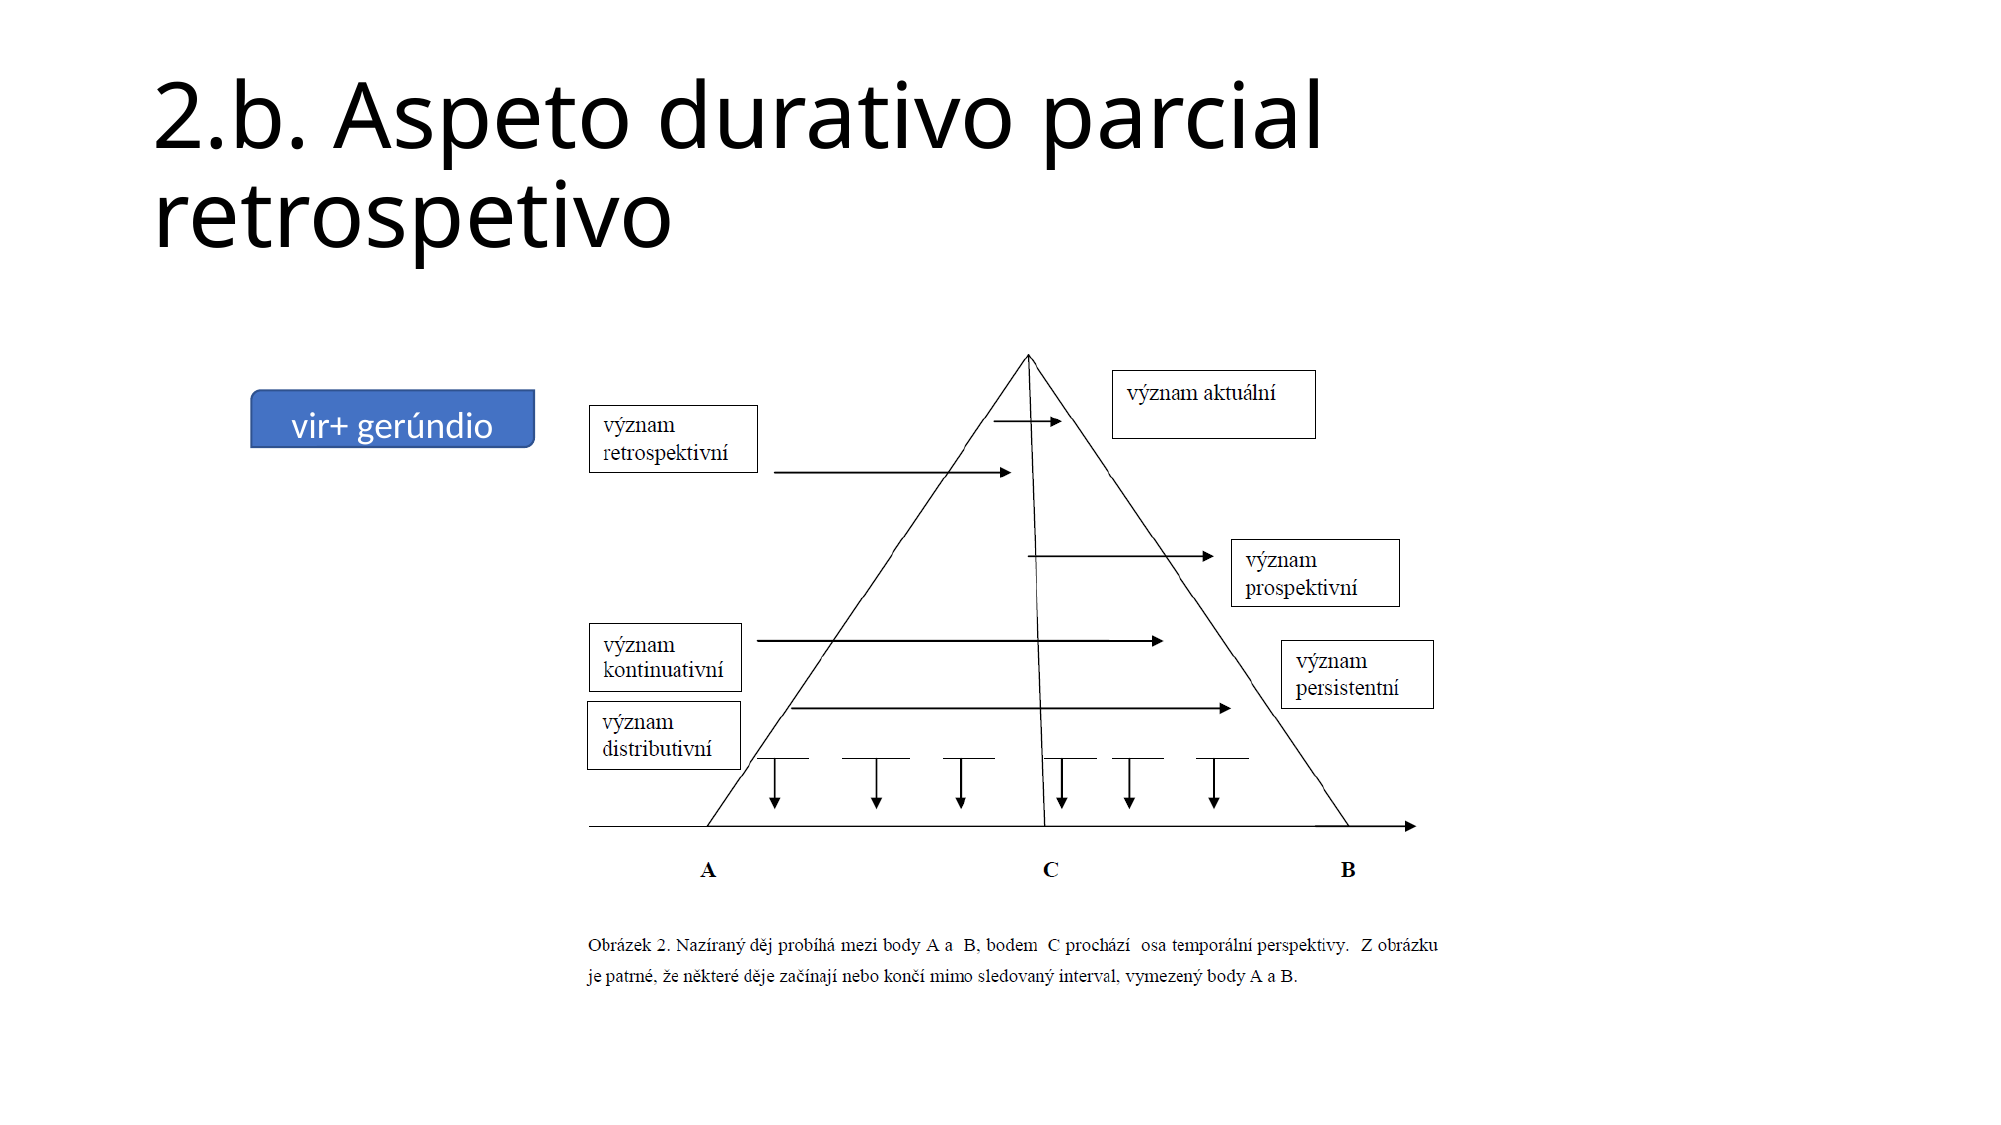

# 2.b. Aspeto durativo parcial retrospetivo
vir+ gerúndio